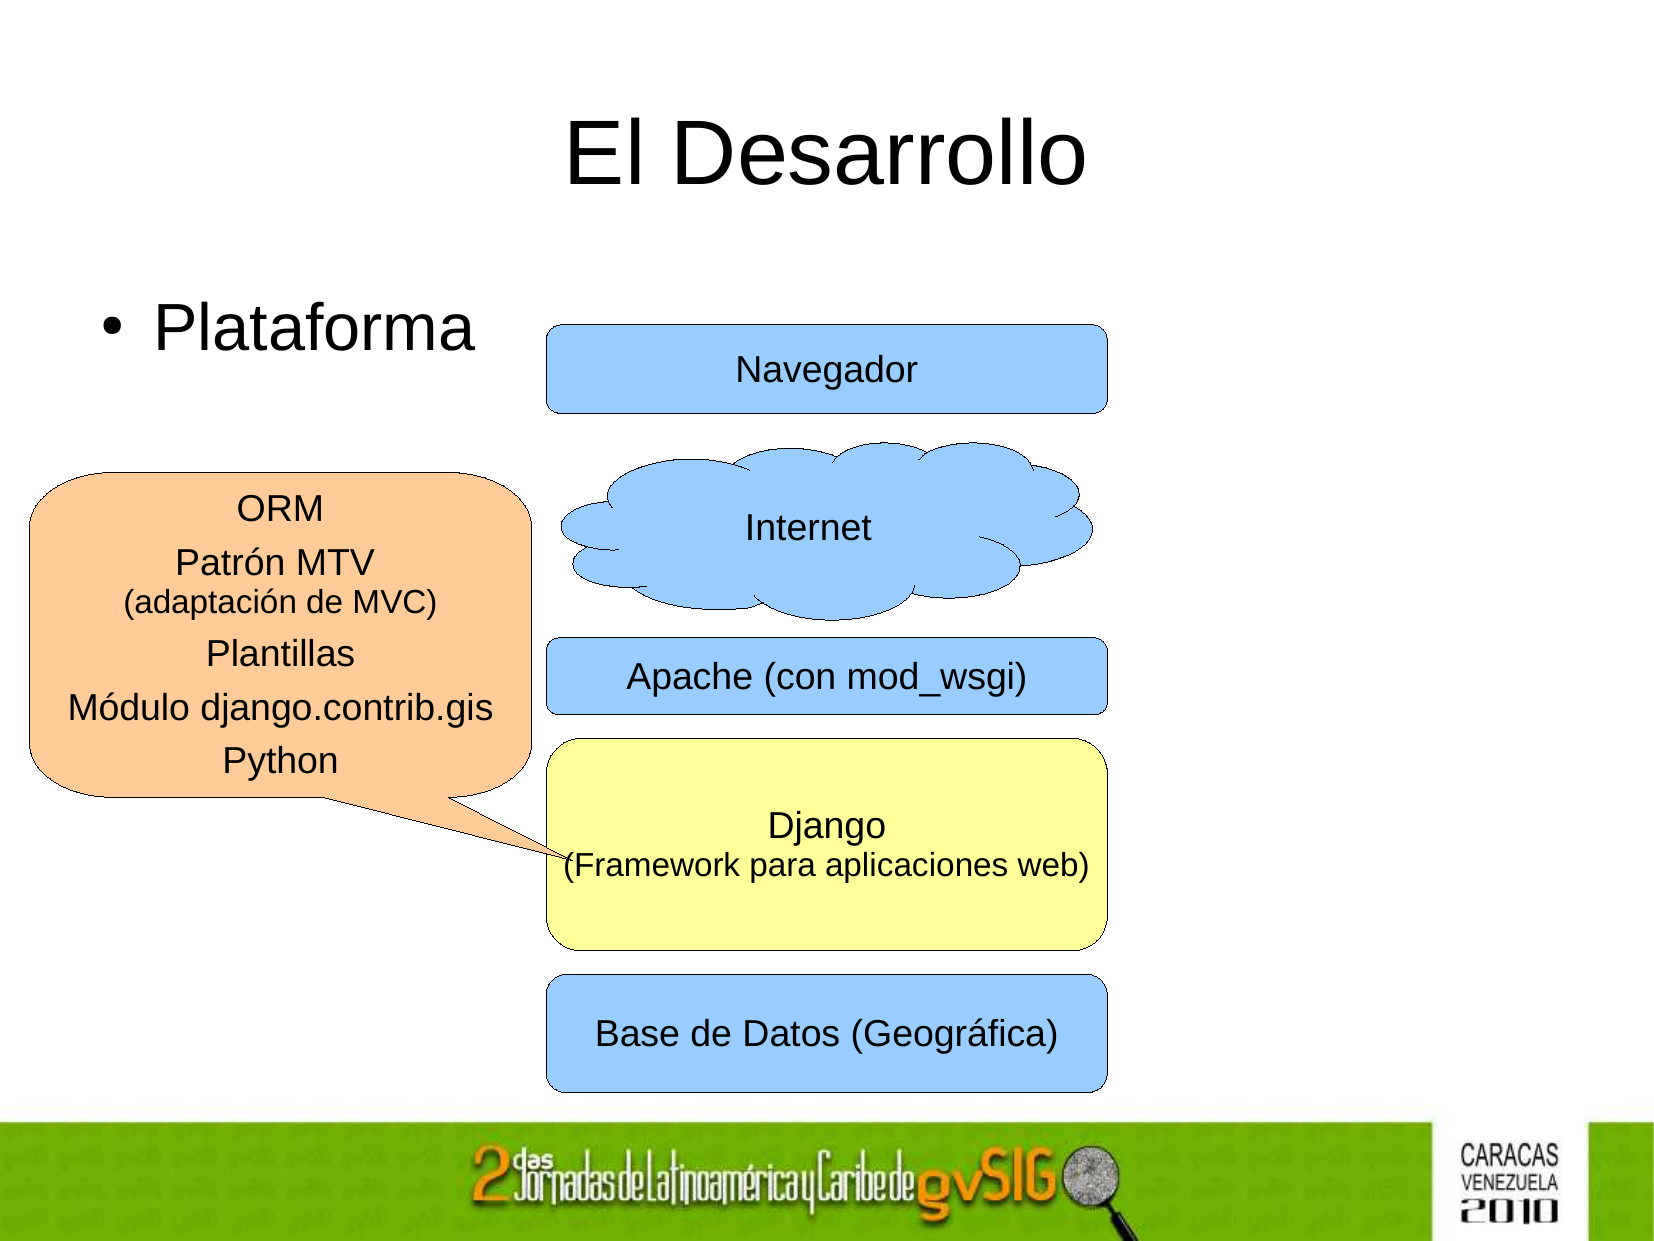

# El Desarrollo
Plataforma
Navegador
Internet
ORM
Patrón MTV
(adaptación de MVC)
Plantillas
Módulo django.contrib.gis
Python
Apache (con mod_wsgi)
Django
(Framework para aplicaciones web)
Base de Datos (Geográfica)